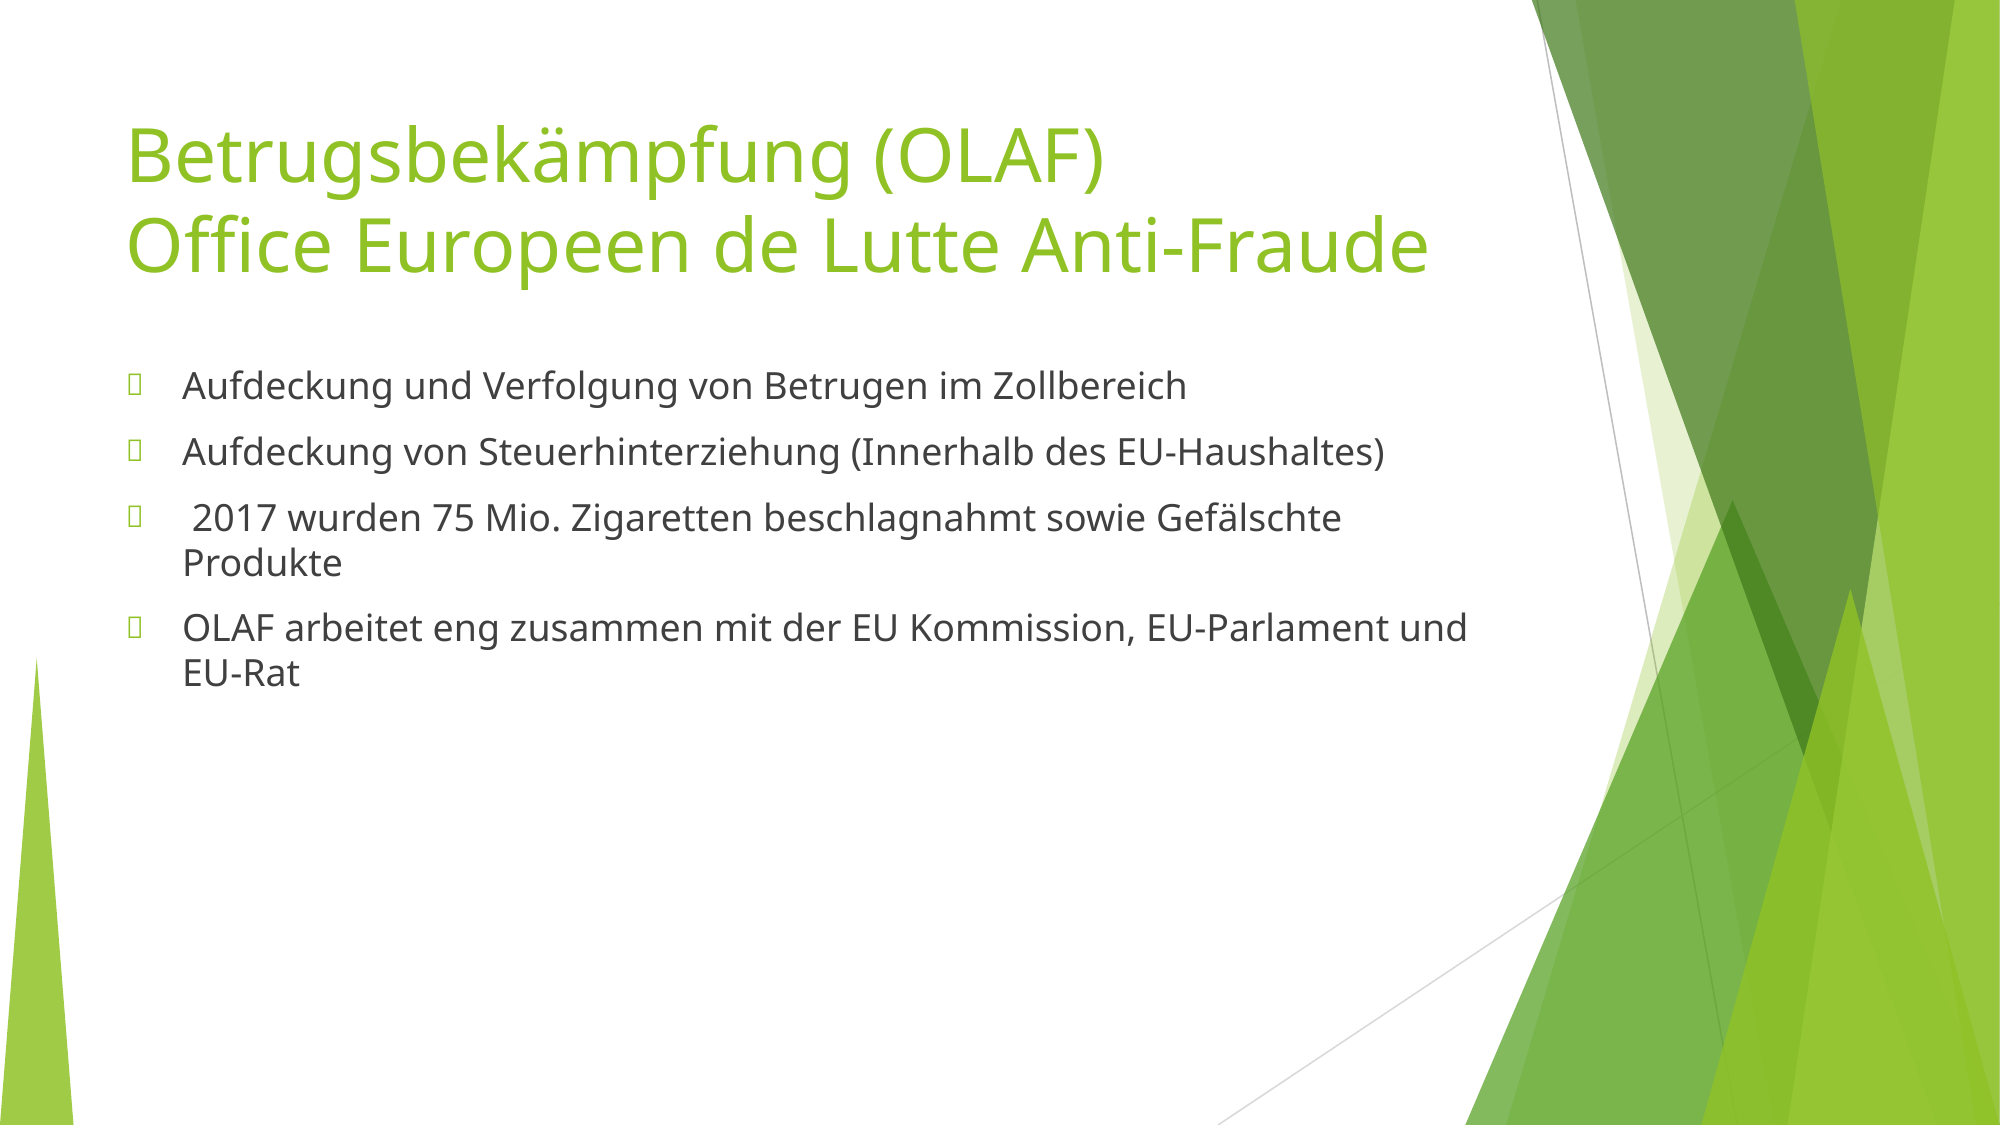

# Betrugsbekämpfung (OLAF) Office Europeen de Lutte Anti-Fraude
Aufdeckung und Verfolgung von Betrugen im Zollbereich
Aufdeckung von Steuerhinterziehung (Innerhalb des EU-Haushaltes)
 2017 wurden 75 Mio. Zigaretten beschlagnahmt sowie Gefälschte Produkte
OLAF arbeitet eng zusammen mit der EU Kommission, EU-Parlament und EU-Rat